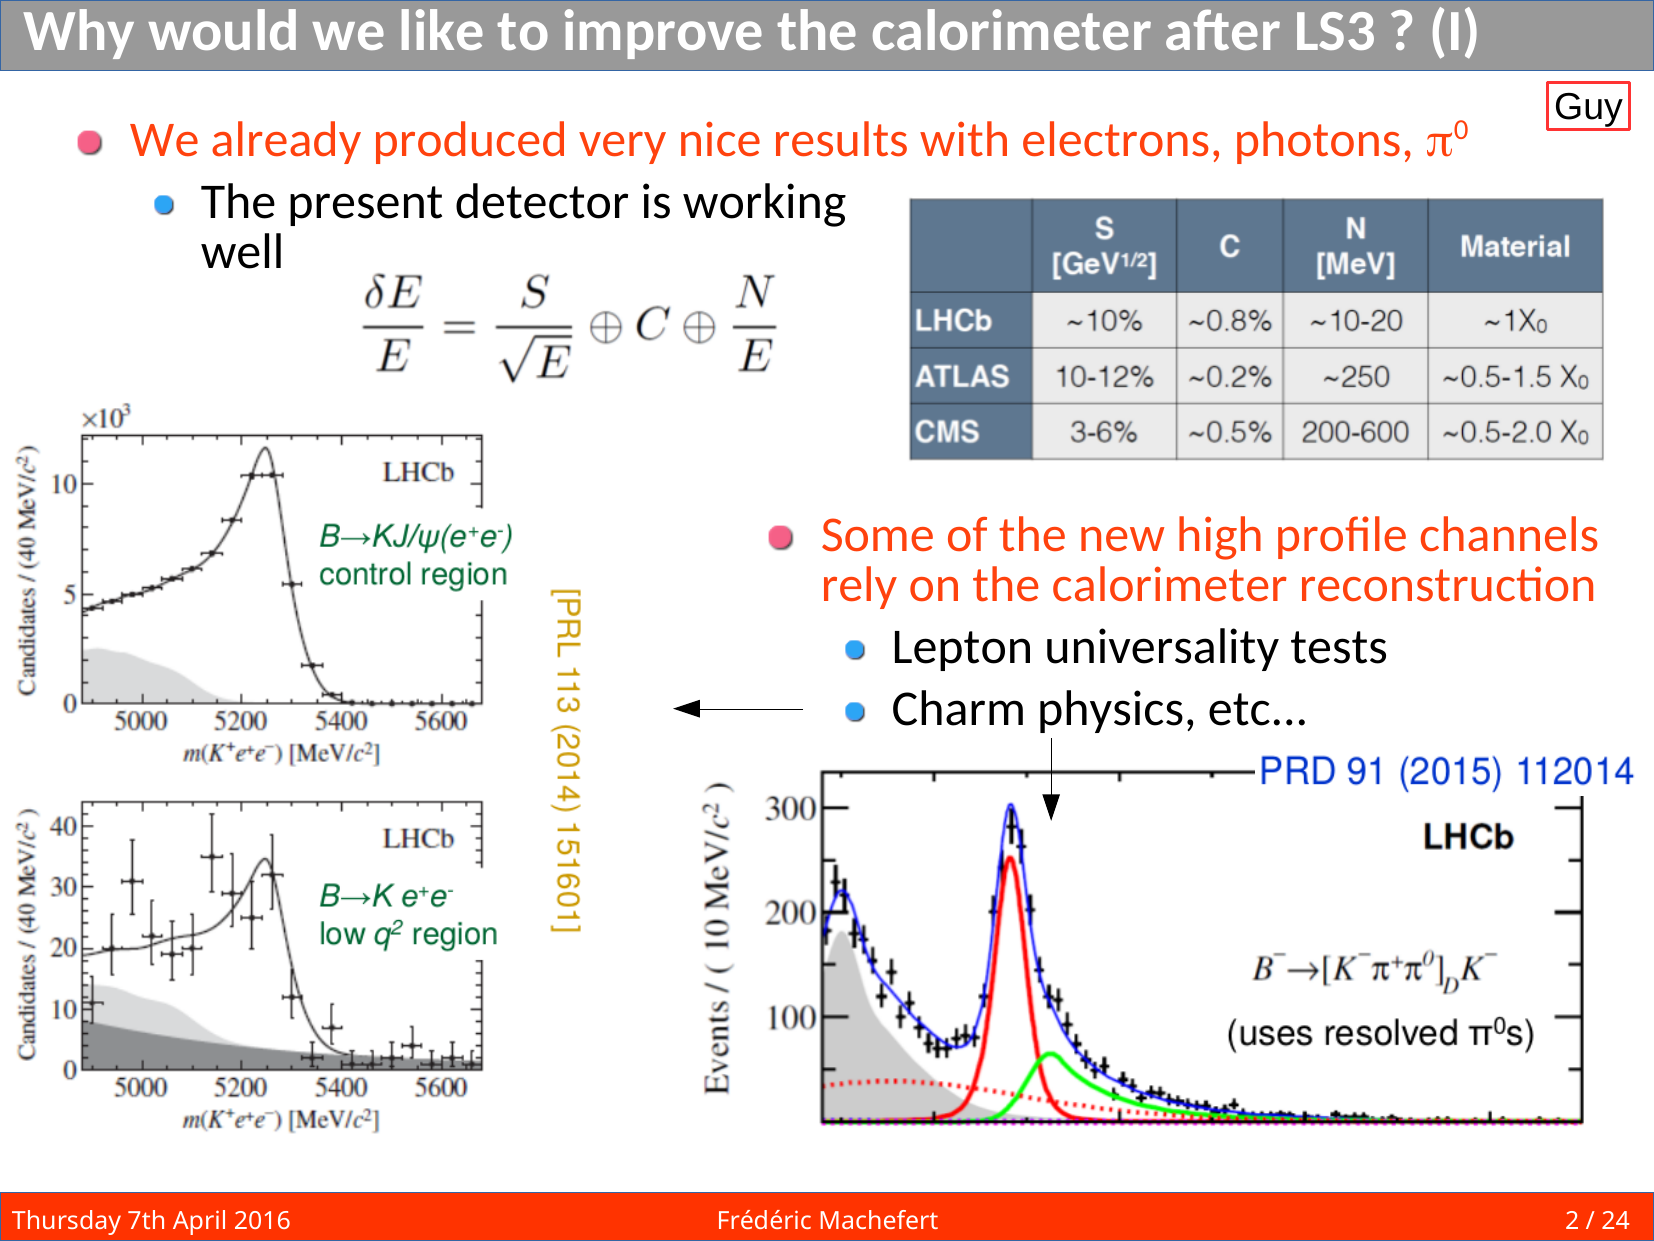

# Why would we like to improve the calorimeter after LS3 ? (I)
Guy
We already produced very nice results with electrons, photons, p0
The present detector is working
well
Some of the new high profile channels rely on the calorimeter reconstruction
Lepton universality tests
Charm physics, etc...